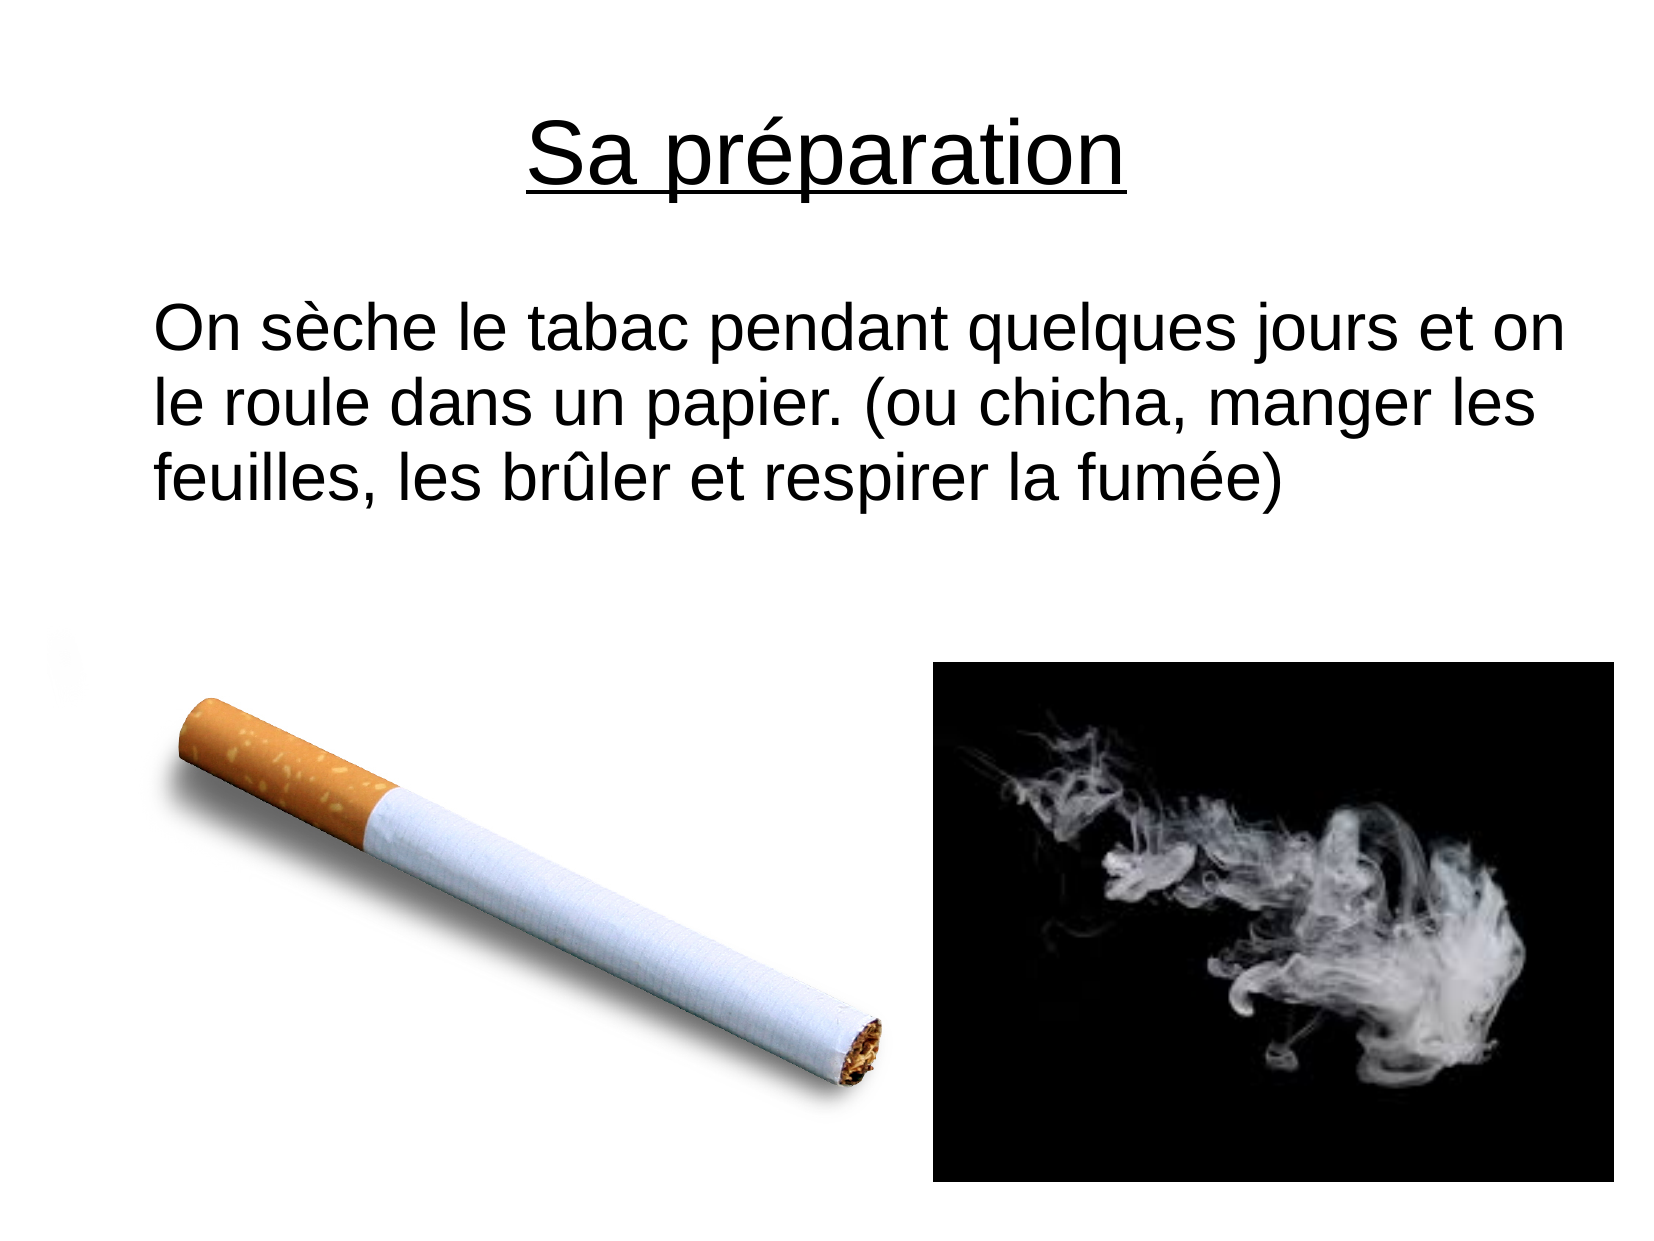

# Sa préparation
On sèche le tabac pendant quelques jours et on le roule dans un papier. (ou chicha, manger les feuilles, les brûler et respirer la fumée)